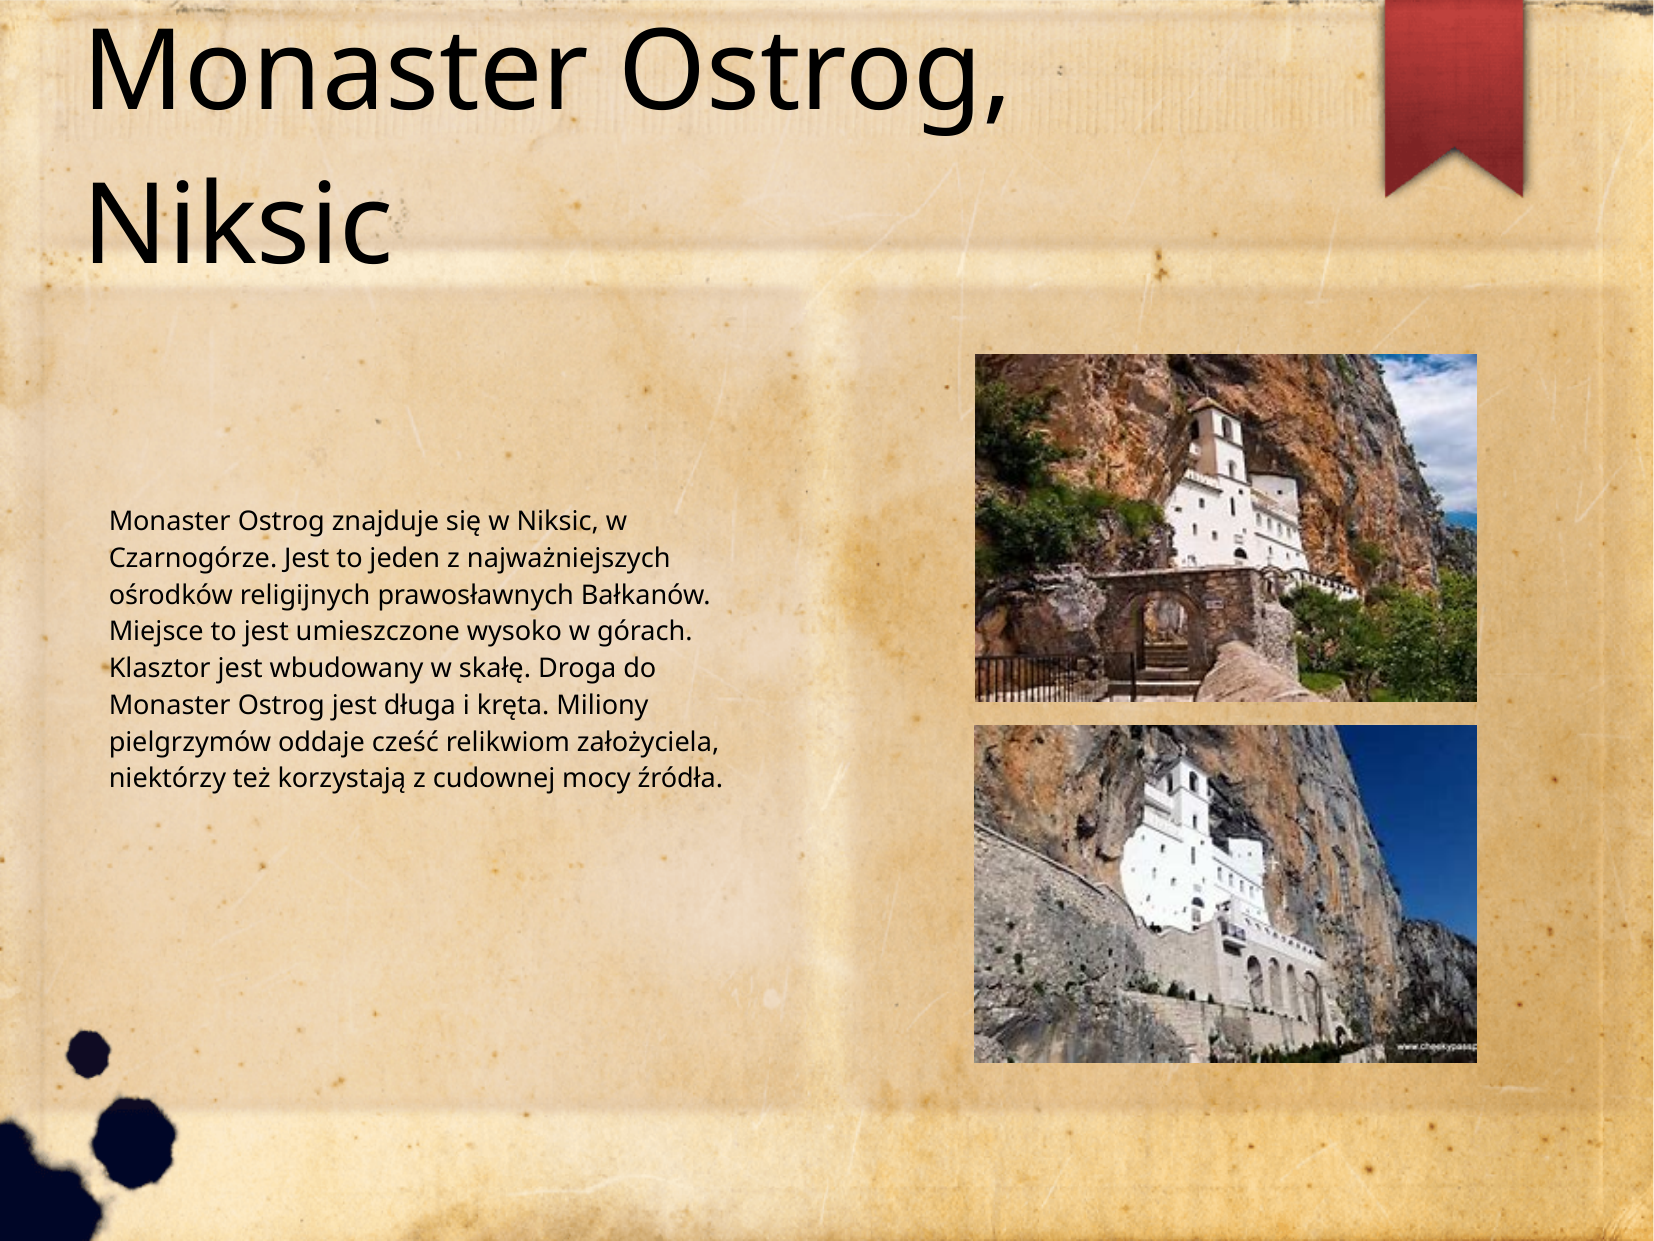

# Monaster Ostrog, Niksic
Monaster Ostrog znajduje się w Niksic, w Czarnogórze. Jest to jeden z najważniejszych ośrodków religijnych prawosławnych Bałkanów. Miejsce to jest umieszczone wysoko w górach. Klasztor jest wbudowany w skałę. Droga do Monaster Ostrog jest długa i kręta. Miliony pielgrzymów oddaje cześć relikwiom założyciela, niektórzy też korzystają z cudownej mocy źródła.